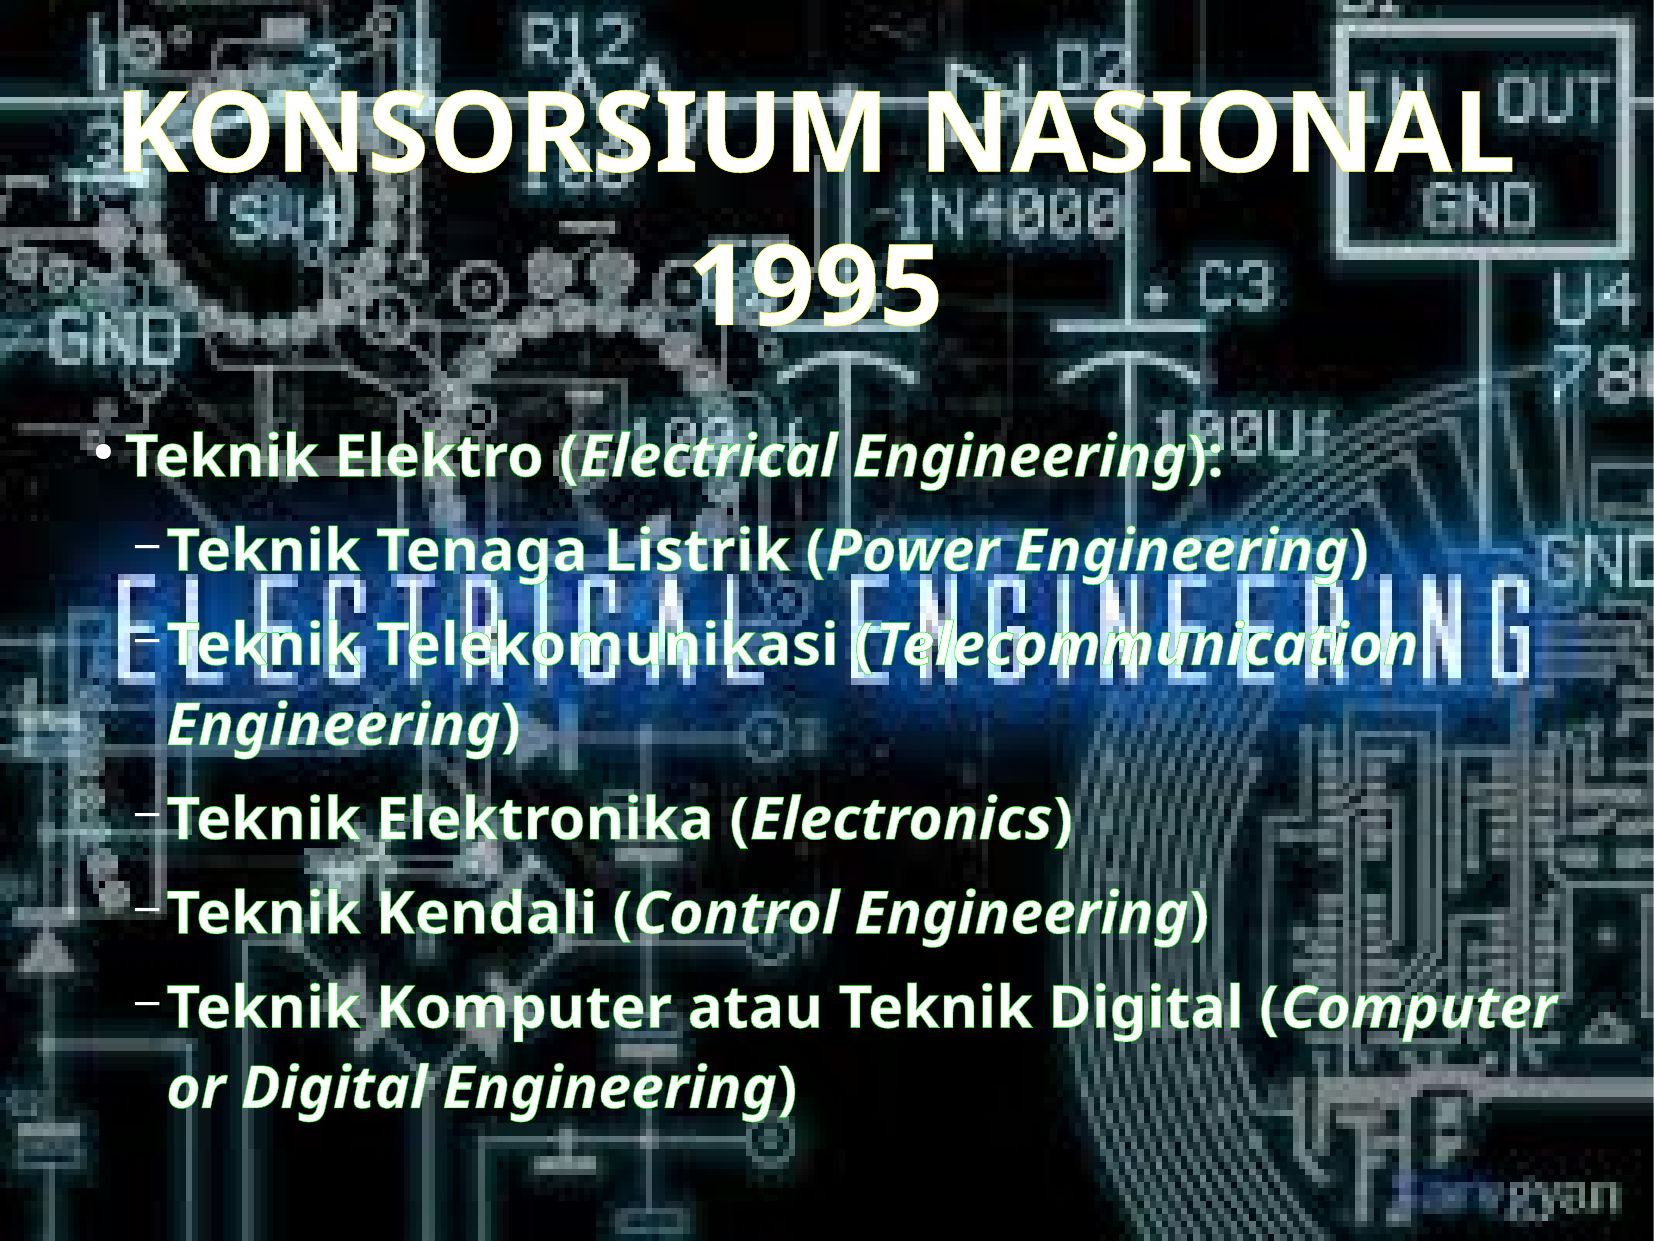

# KONSORSIUM NASIONAL 1995
Teknik Elektro (Electrical Engineering):
Teknik Tenaga Listrik (Power Engineering)
Teknik Telekomunikasi (Telecommunication Engineering)
Teknik Elektronika (Electronics)
Teknik Kendali (Control Engineering)
Teknik Komputer atau Teknik Digital (Computer or Digital Engineering)